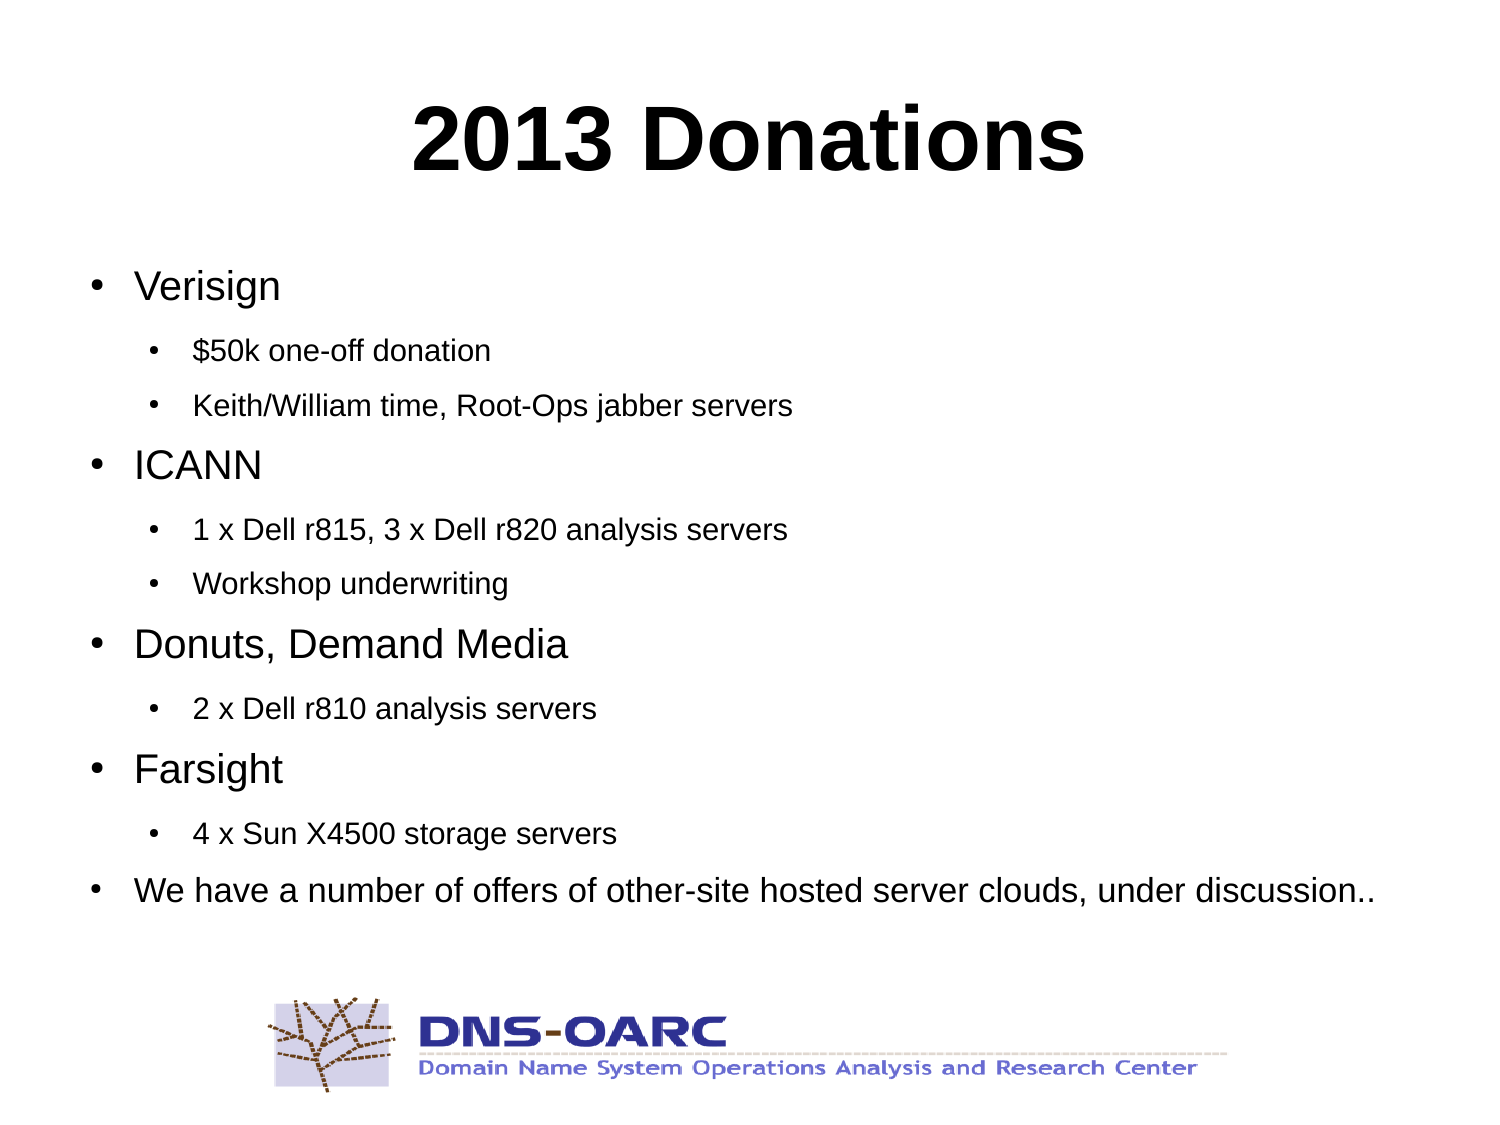

# 2013 Donations
Verisign
$50k one-off donation
Keith/William time, Root-Ops jabber servers
ICANN
1 x Dell r815, 3 x Dell r820 analysis servers
Workshop underwriting
Donuts, Demand Media
2 x Dell r810 analysis servers
Farsight
4 x Sun X4500 storage servers
We have a number of offers of other-site hosted server clouds, under discussion..